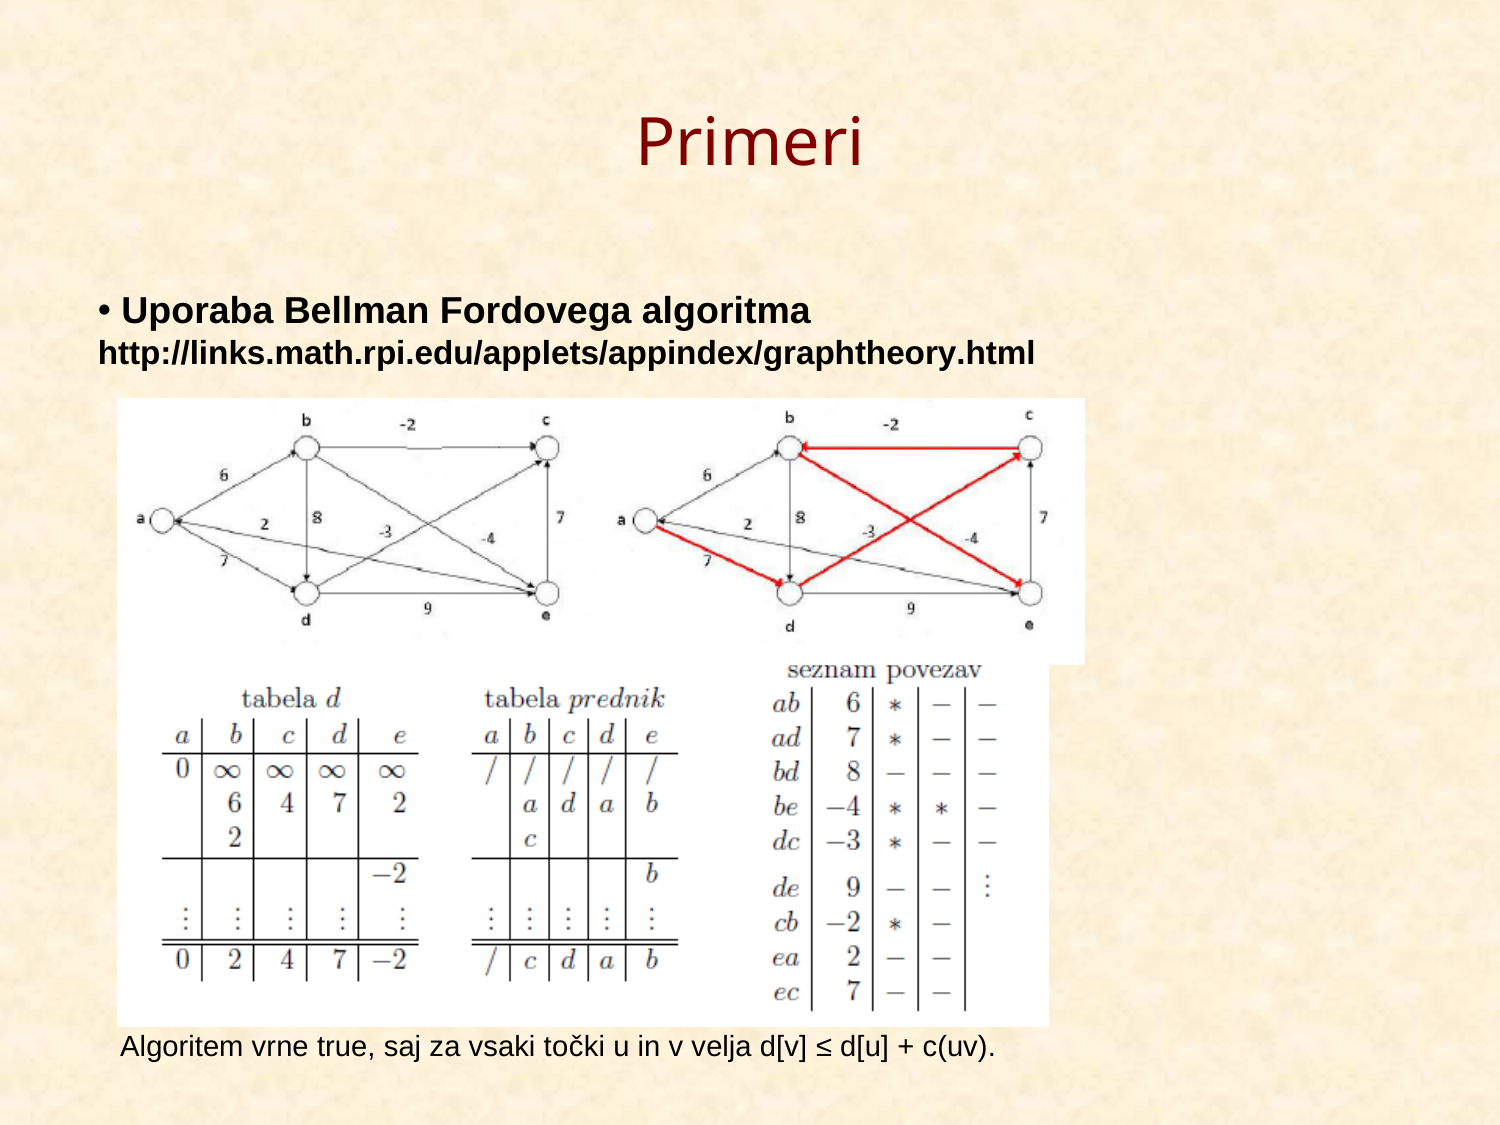

# Primeri
 Uporaba Bellman Fordovega algoritma
http://links.math.rpi.edu/applets/appindex/graphtheory.html
Algoritem vrne true, saj za vsaki točki u in v velja d[v] ≤ d[u] + c(uv).